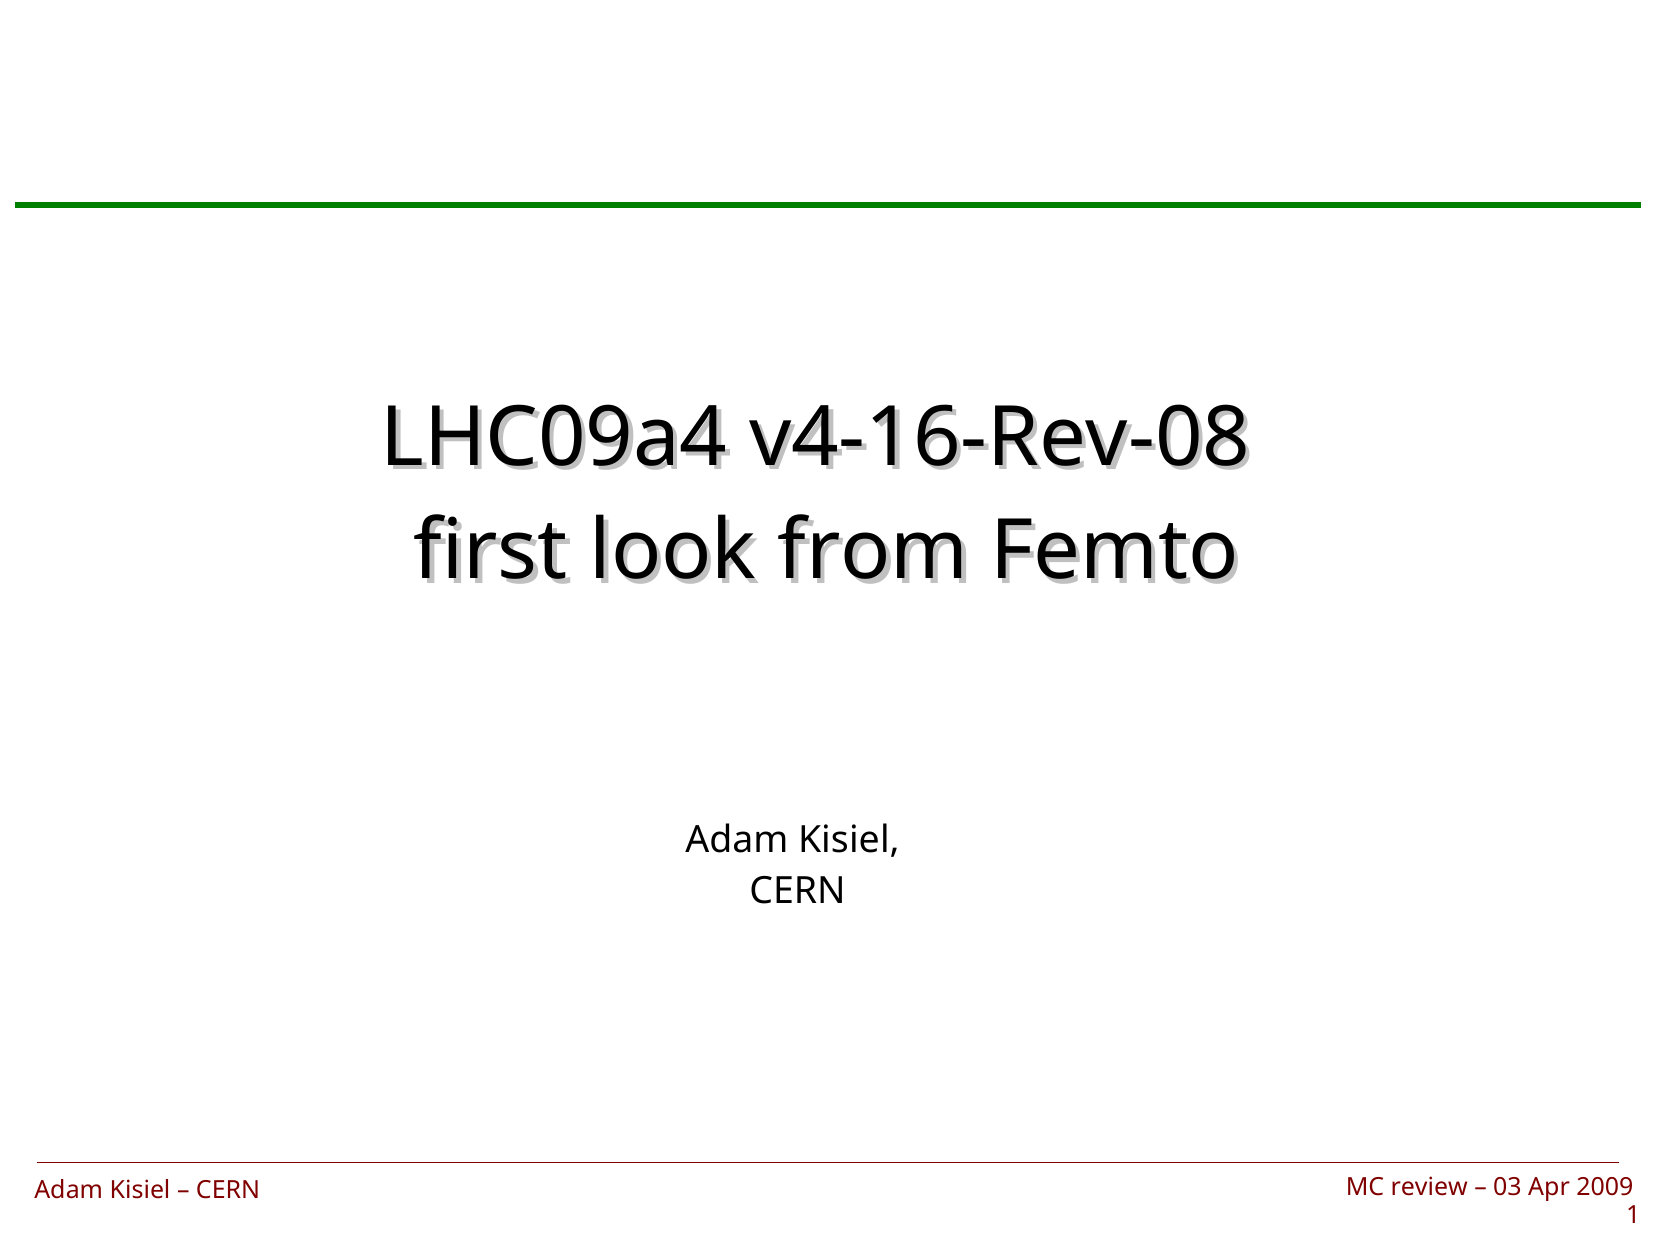

# LHC09a4 v4-16-Rev-08 first look from Femto
Adam Kisiel,
CERN